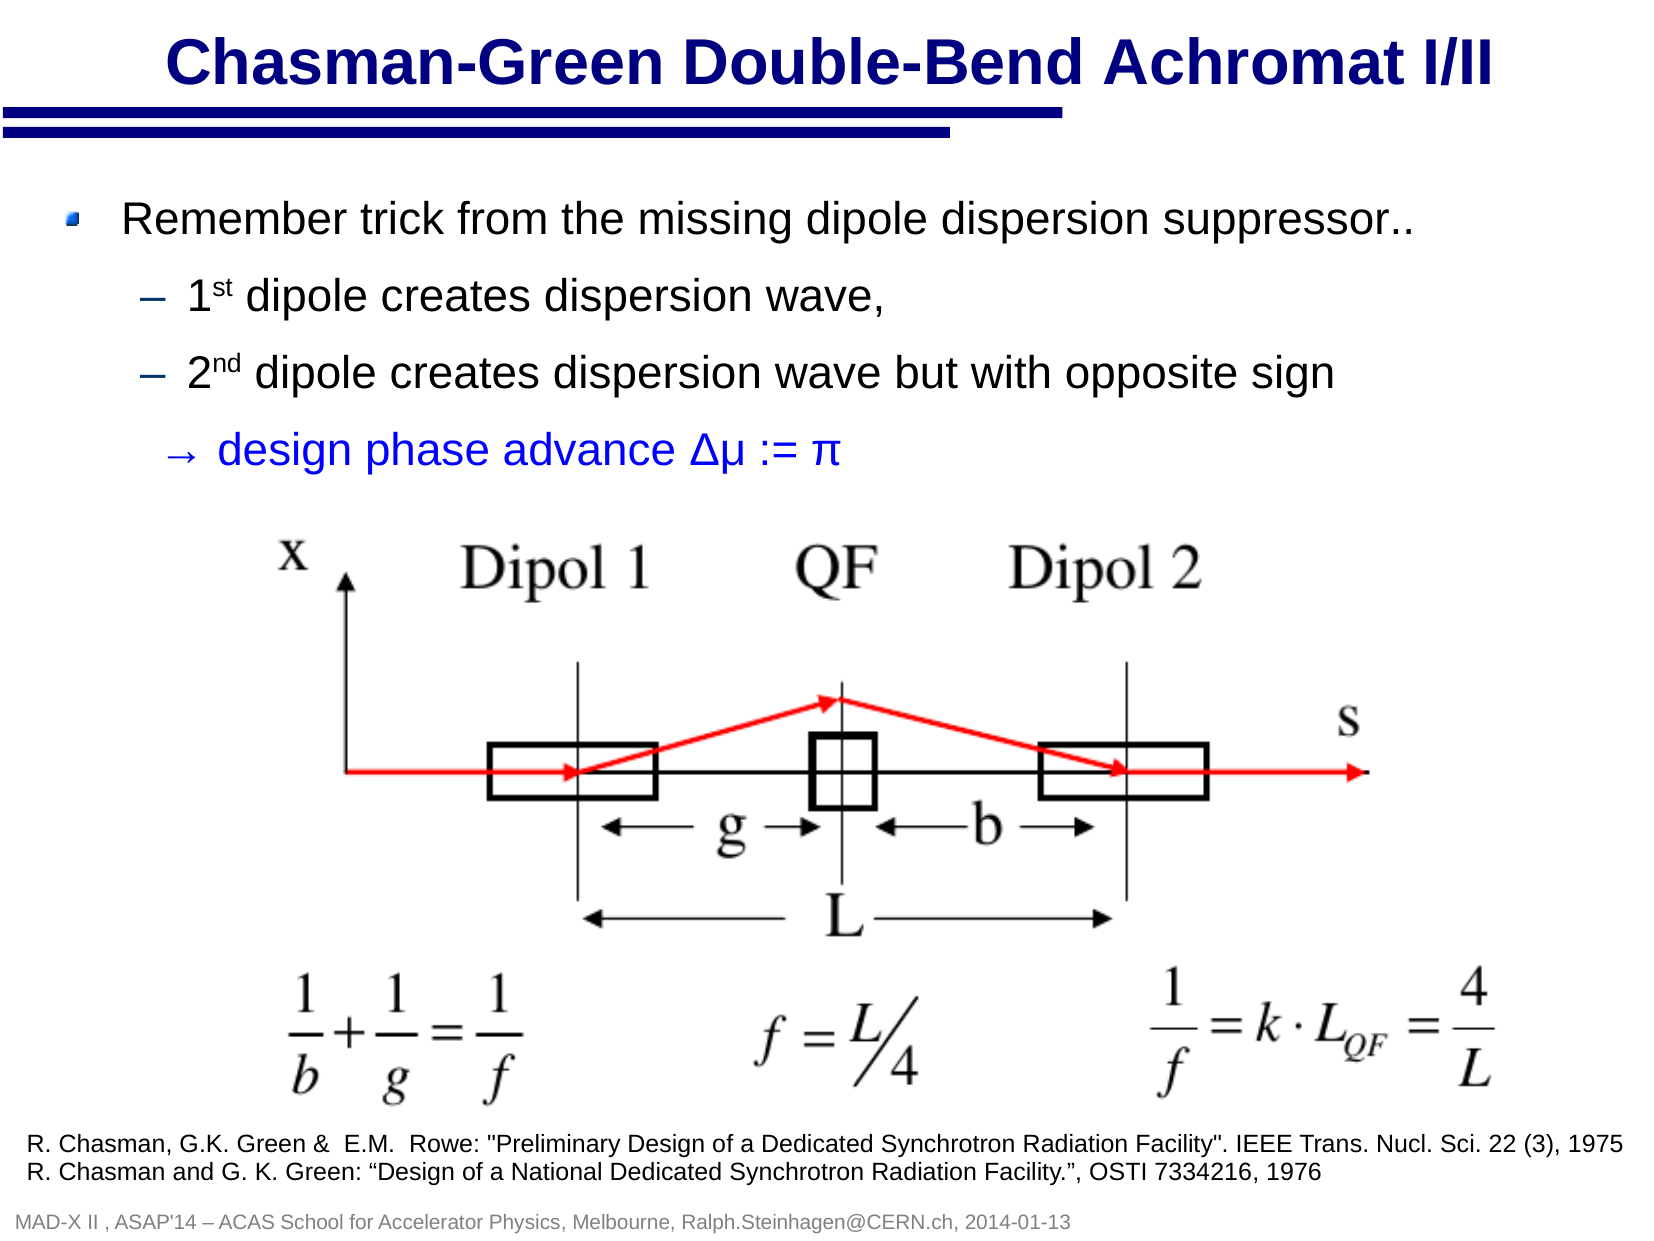

# Chasman-Green Double-Bend Achromat I/II
Remember trick from the missing dipole dispersion suppressor..
1st dipole creates dispersion wave,
2nd dipole creates dispersion wave but with opposite sign
 	→ design phase advance Δμ := π
R. Chasman, G.K. Green & E.M. Rowe: "Preliminary Design of a Dedicated Synchrotron Radiation Facility". IEEE Trans. Nucl. Sci. 22 (3), 1975
R. Chasman and G. K. Green: “Design of a National Dedicated Synchrotron Radiation Facility.”, OSTI 7334216, 1976